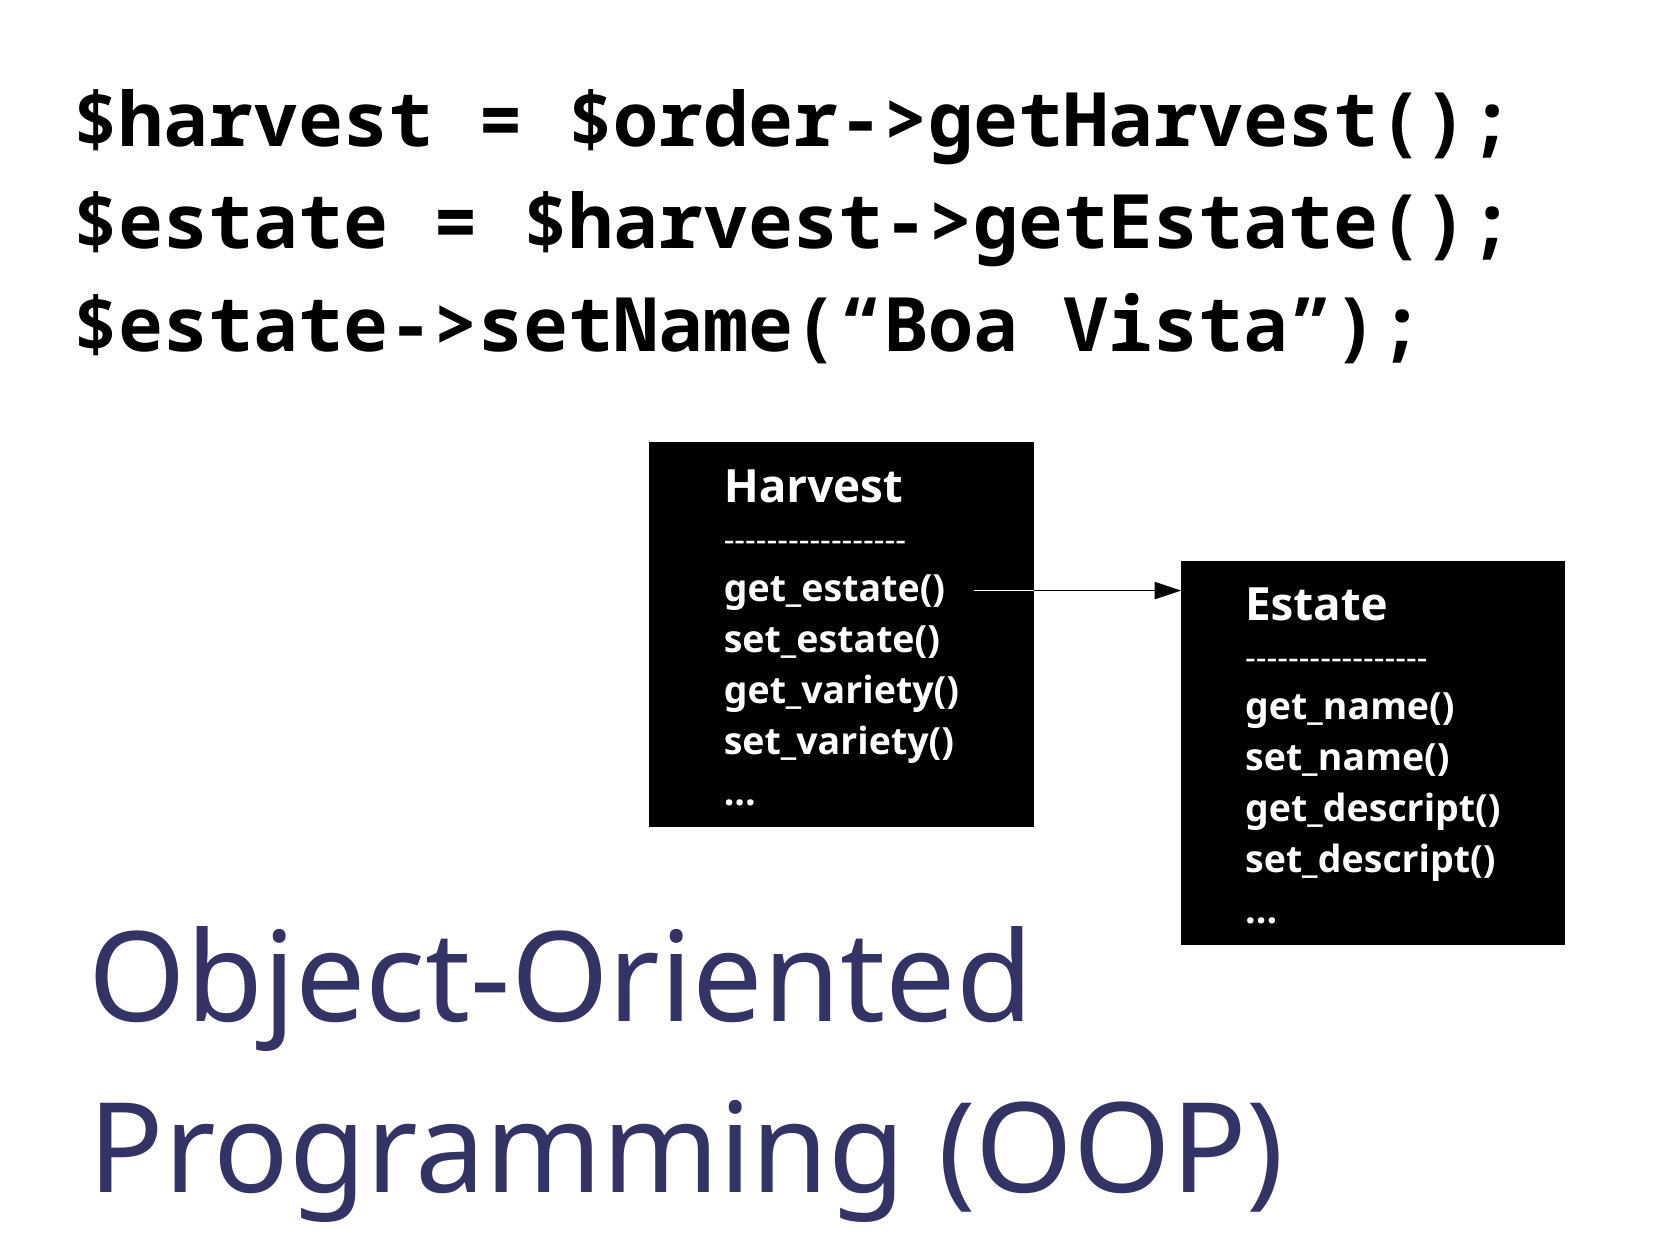

$harvest = $order->getHarvest();
$estate = $harvest->getEstate();
$estate->setName(“Boa Vista”);
Harvest
-----------------
get_estate()
set_estate()
get_variety()
set_variety()
...
Estate
-----------------
get_name()
set_name()
get_descript()
set_descript()
...
# Object-Oriented Programming (OOP)